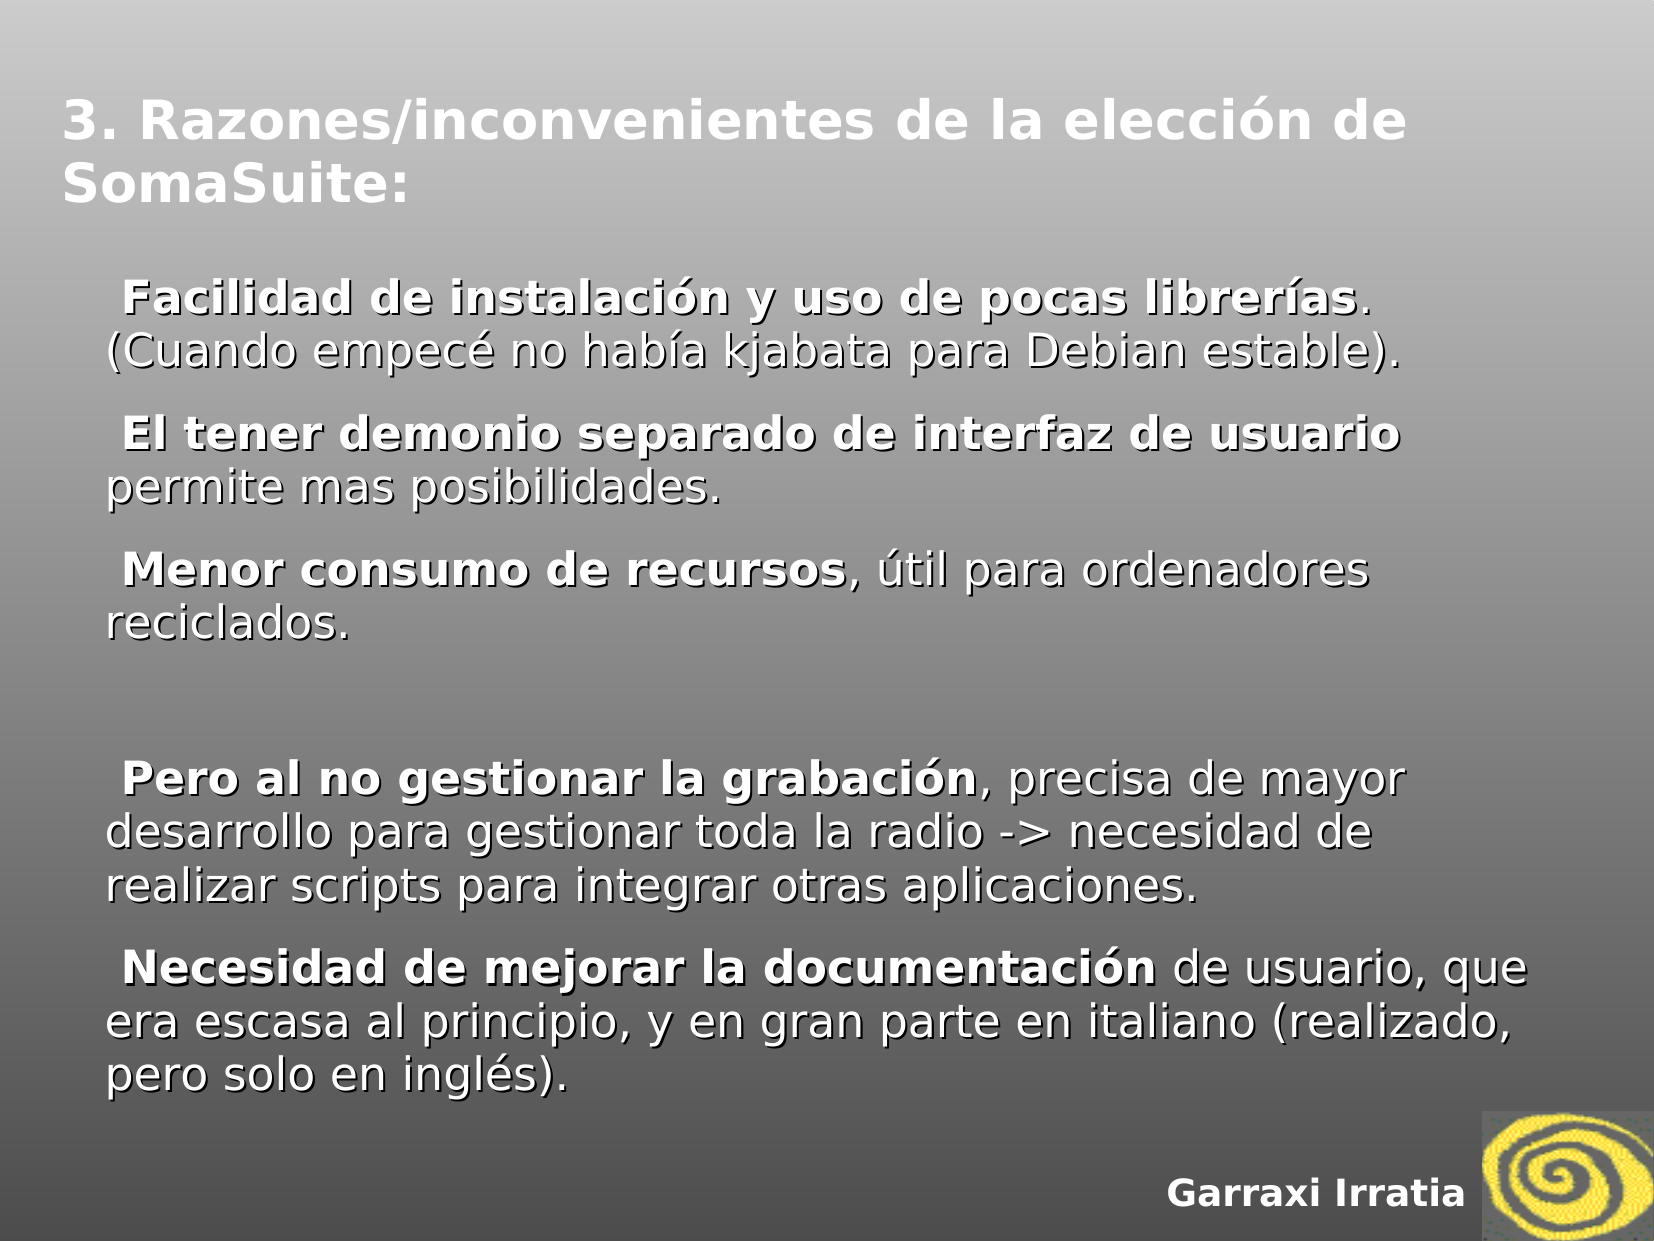

3. Razones/inconvenientes de la elección de SomaSuite:
 Facilidad de instalación y uso de pocas librerías. (Cuando empecé no había kjabata para Debian estable).
 El tener demonio separado de interfaz de usuario permite mas posibilidades.
 Menor consumo de recursos, útil para ordenadores reciclados.
 Pero al no gestionar la grabación, precisa de mayor desarrollo para gestionar toda la radio -> necesidad de realizar scripts para integrar otras aplicaciones.
 Necesidad de mejorar la documentación de usuario, que era escasa al principio, y en gran parte en italiano (realizado, pero solo en inglés).